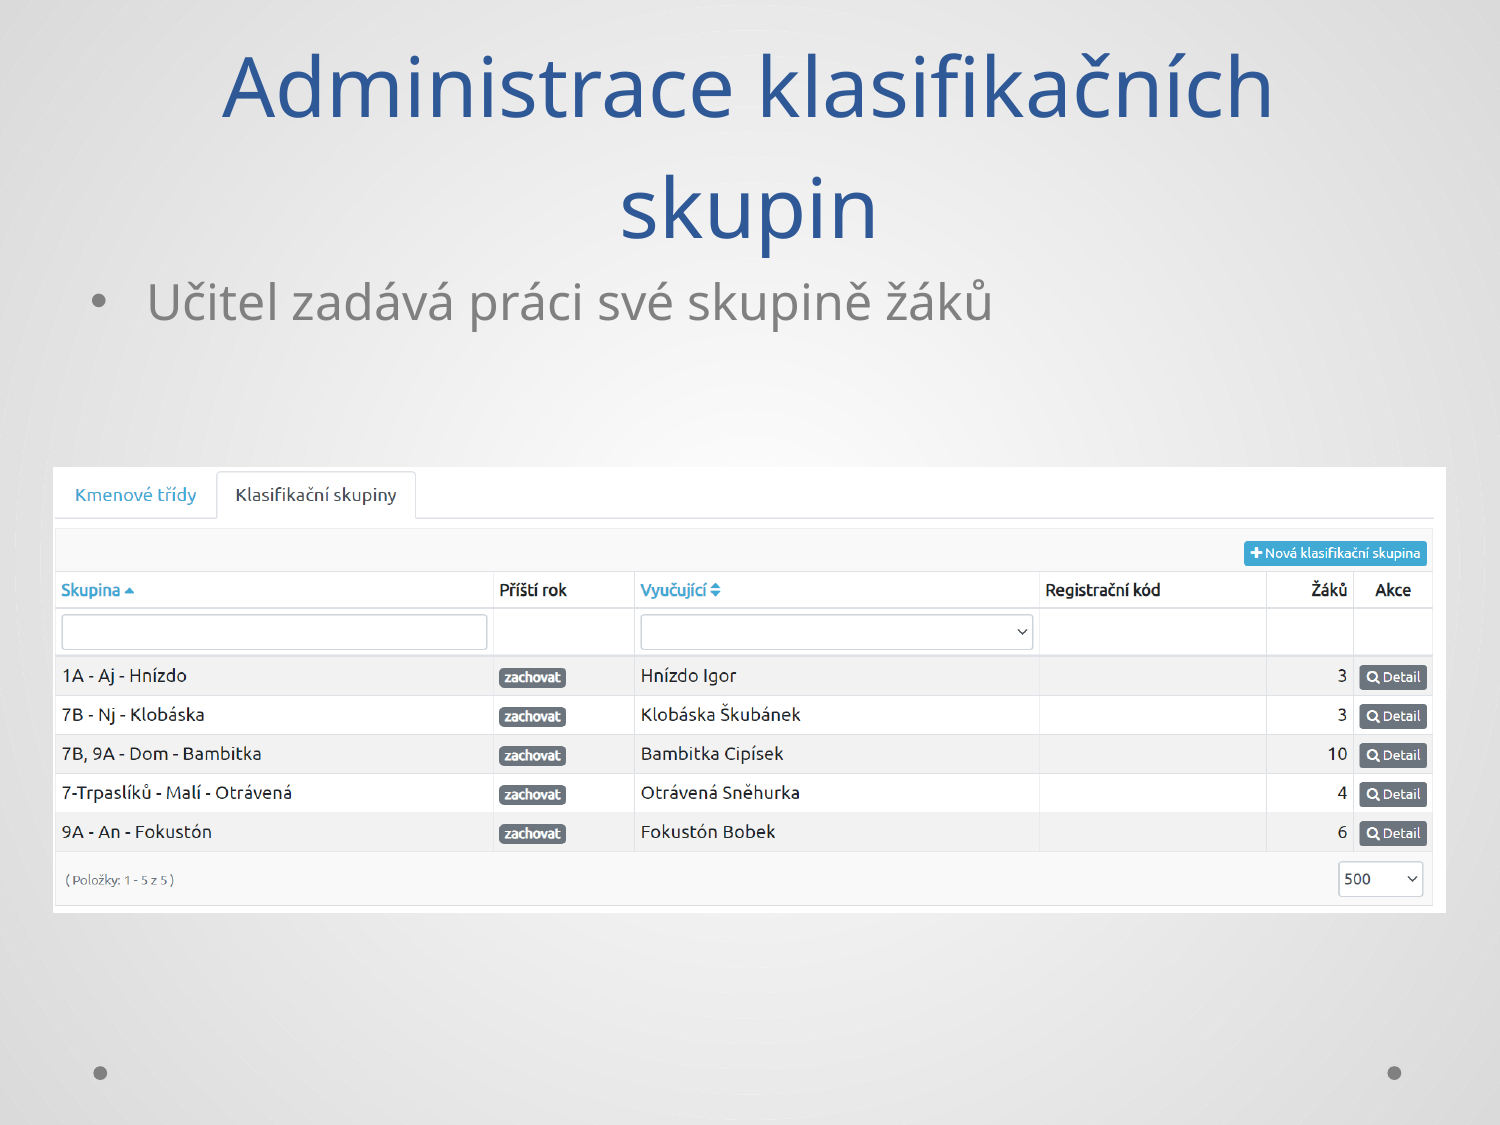

# Administrace klasifikačních skupin
Učitel zadává práci své skupině žáků